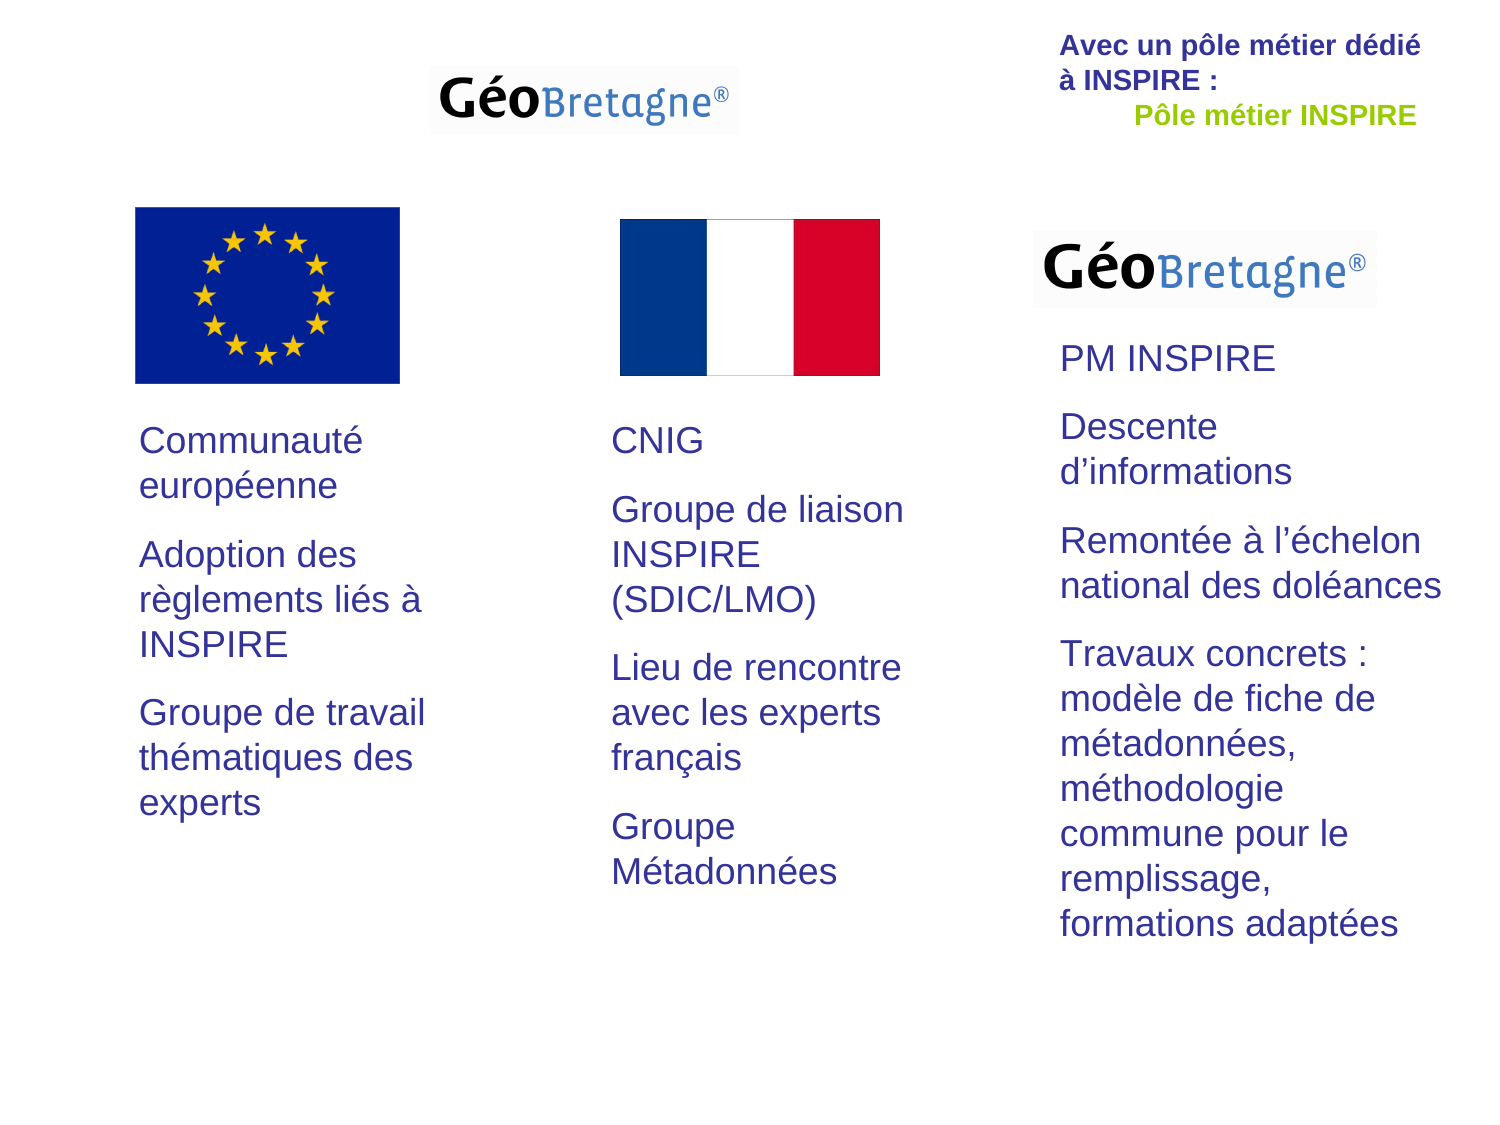

Avec un pôle métier dédié
à INSPIRE :
Pôle métier INSPIRE
Communauté européenne
Adoption des règlements liés à INSPIRE
Groupe de travail thématiques des experts
CNIG
Groupe de liaison INSPIRE (SDIC/LMO)
Lieu de rencontre avec les experts français
Groupe Métadonnées
PM INSPIRE
Descente d’informations
Remontée à l’échelon national des doléances
Travaux concrets : modèle de fiche de métadonnées, méthodologie commune pour le remplissage, formations adaptées